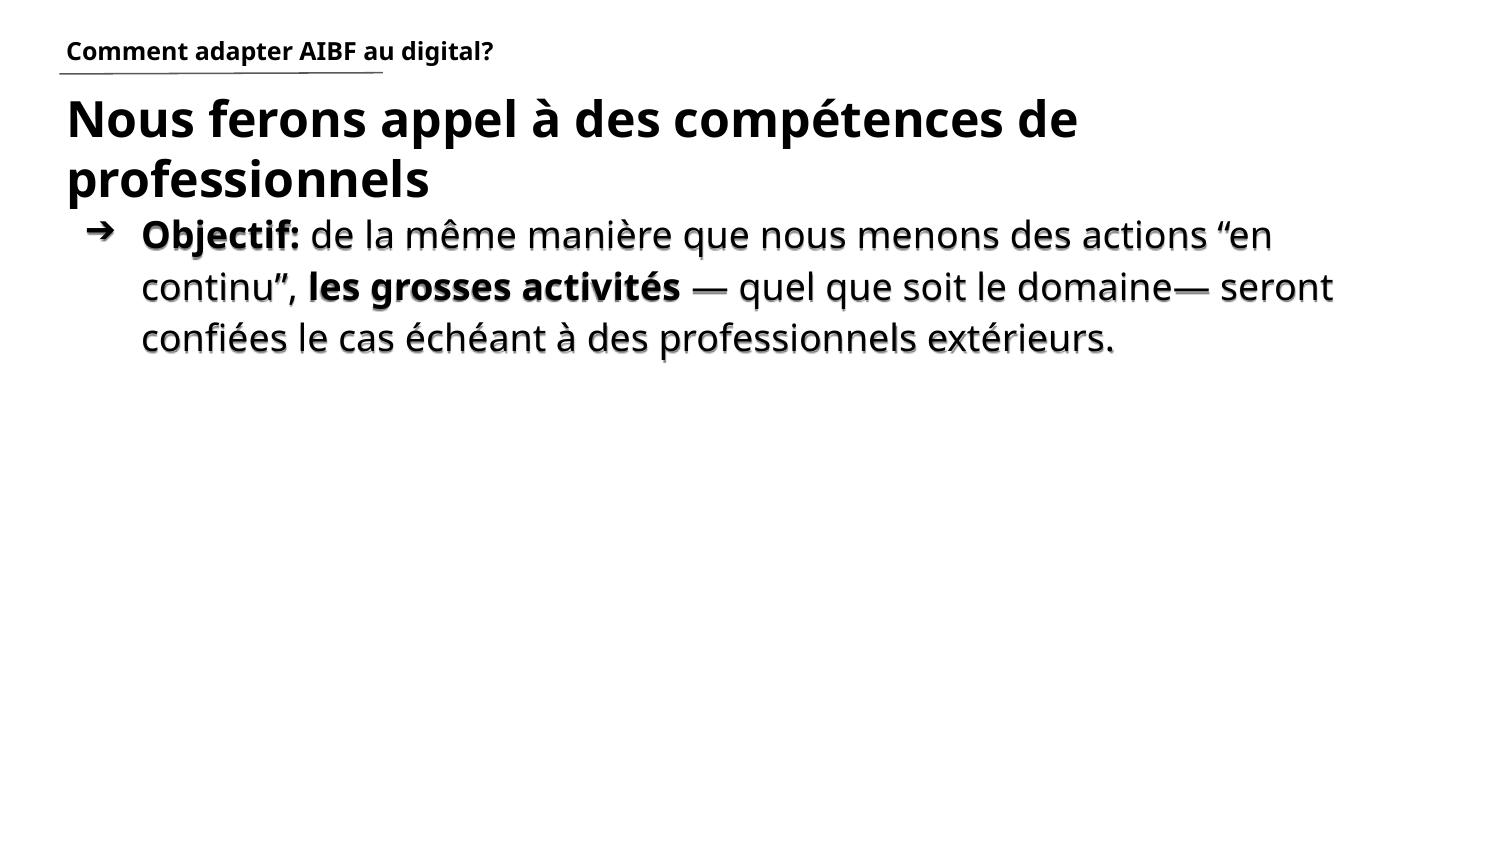

Comment adapter AIBF au digital?
# Nous ferons appel à des compétences de professionnels
Objectif: de la même manière que nous menons des actions “en continu”, les grosses activités — quel que soit le domaine— seront confiées le cas échéant à des professionnels extérieurs.